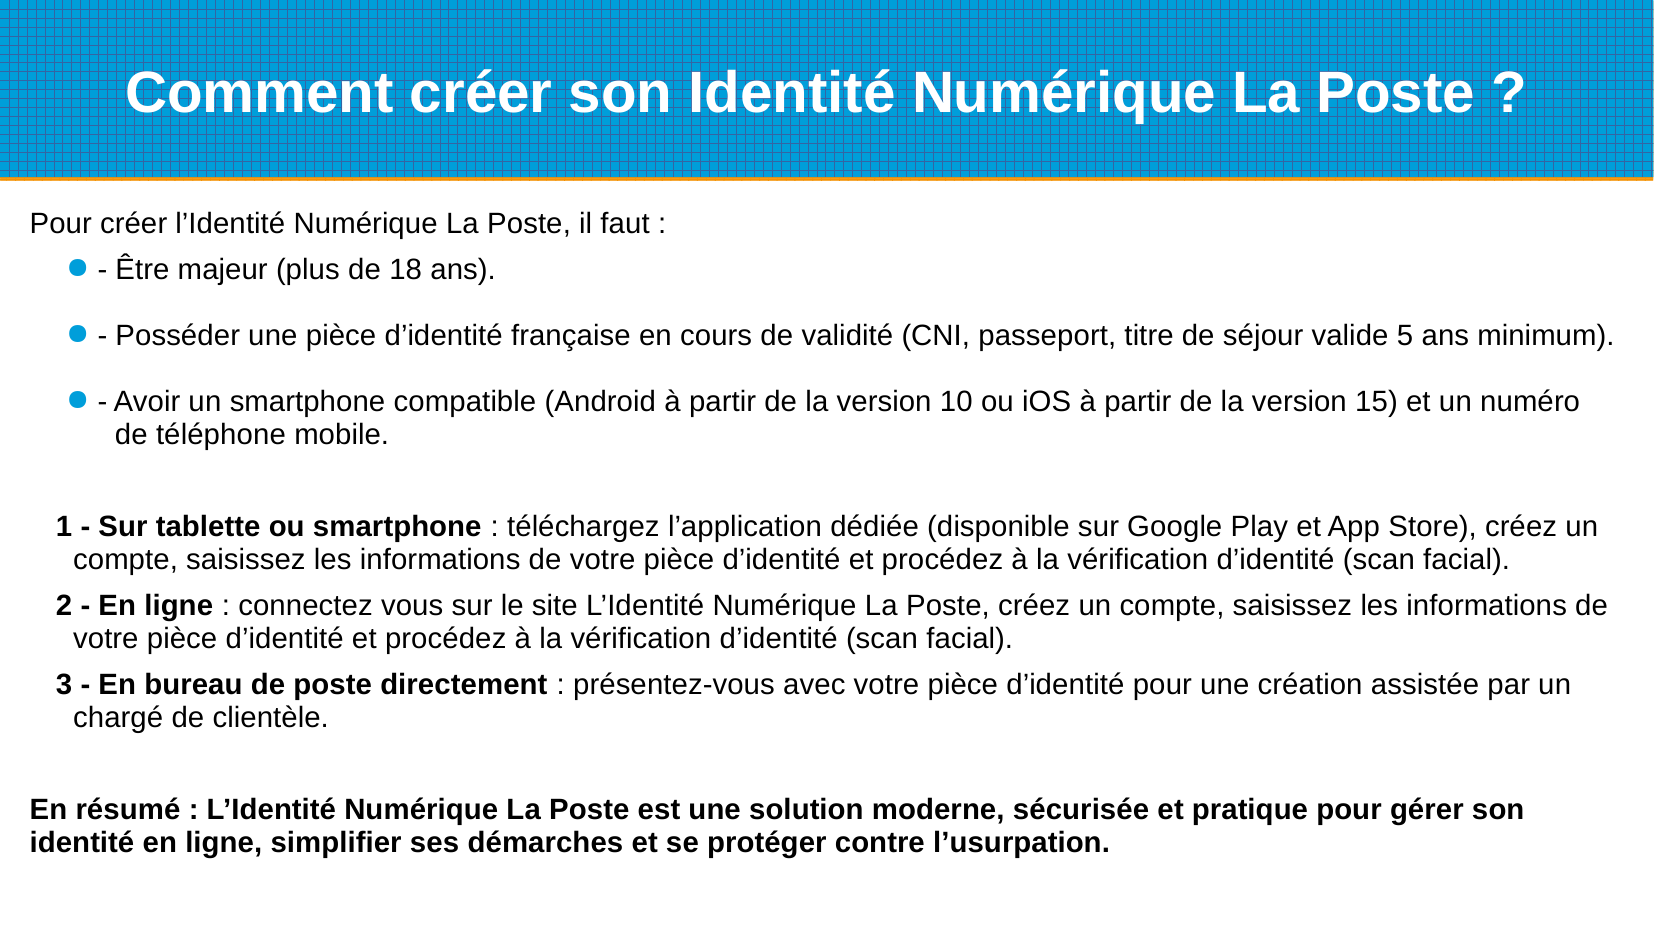

# Comment créer son Identité Numérique La Poste ?
Pour créer l’Identité Numérique La Poste, il faut :
- Être majeur (plus de 18 ans).
- Posséder une pièce d’identité française en cours de validité (CNI, passeport, titre de séjour valide 5 ans minimum).
- Avoir un smartphone compatible (Android à partir de la version 10 ou iOS à partir de la version 15) et un numéro de téléphone mobile.
1 - Sur tablette ou smartphone : téléchargez l’application dédiée (disponible sur Google Play et App Store), créez un compte, saisissez les informations de votre pièce d’identité et procédez à la vérification d’identité (scan facial).
2 - En ligne : connectez vous sur le site L’Identité Numérique La Poste, créez un compte, saisissez les informations de votre pièce d’identité et procédez à la vérification d’identité (scan facial).
3 - En bureau de poste directement : présentez-vous avec votre pièce d’identité pour une création assistée par un chargé de clientèle.
En résumé : L’Identité Numérique La Poste est une solution moderne, sécurisée et pratique pour gérer son identité en ligne, simplifier ses démarches et se protéger contre l’usurpation.